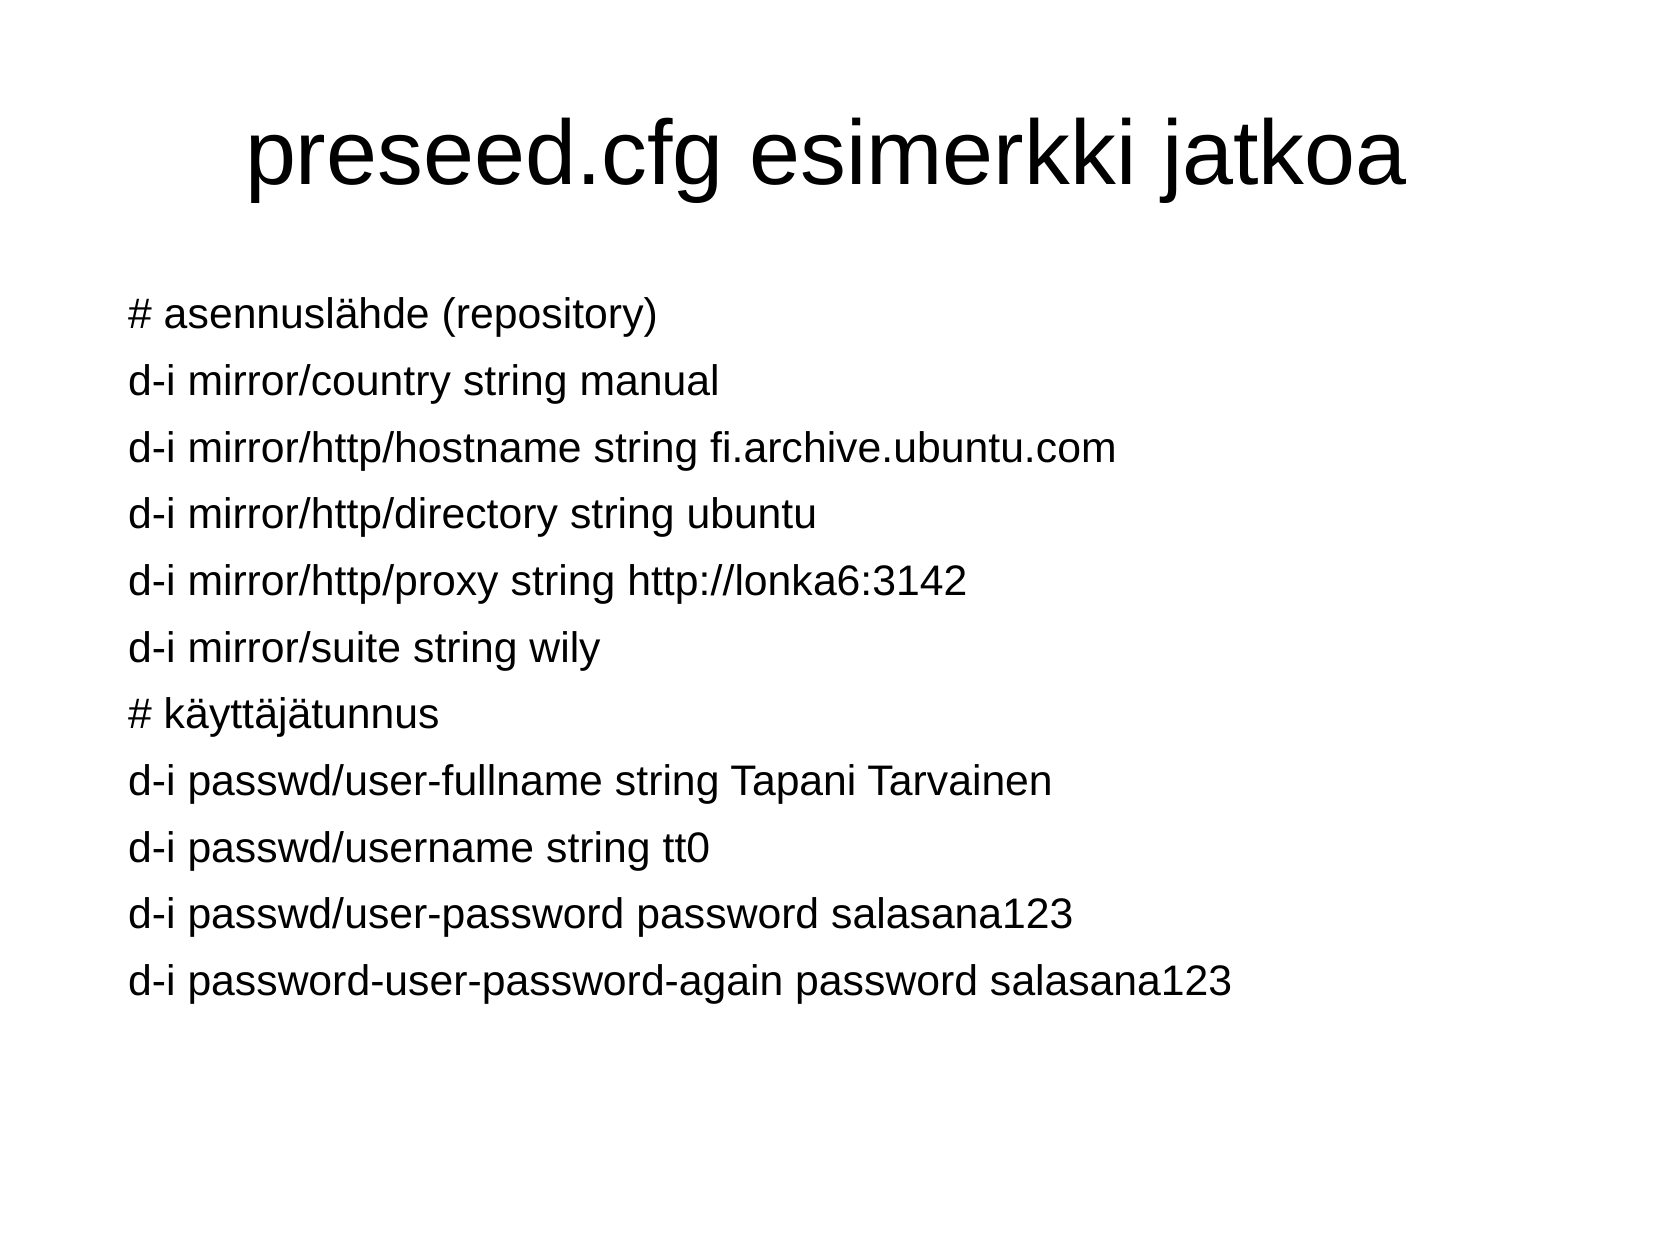

# preseed.cfg esimerkki jatkoa
# asennuslähde (repository)
d-i mirror/country string manual
d-i mirror/http/hostname string fi.archive.ubuntu.com
d-i mirror/http/directory string ubuntu
d-i mirror/http/proxy string http://lonka6:3142
d-i mirror/suite string wily
# käyttäjätunnus
d-i passwd/user-fullname string Tapani Tarvainen
d-i passwd/username string tt0
d-i passwd/user-password password salasana123
d-i password-user-password-again password salasana123